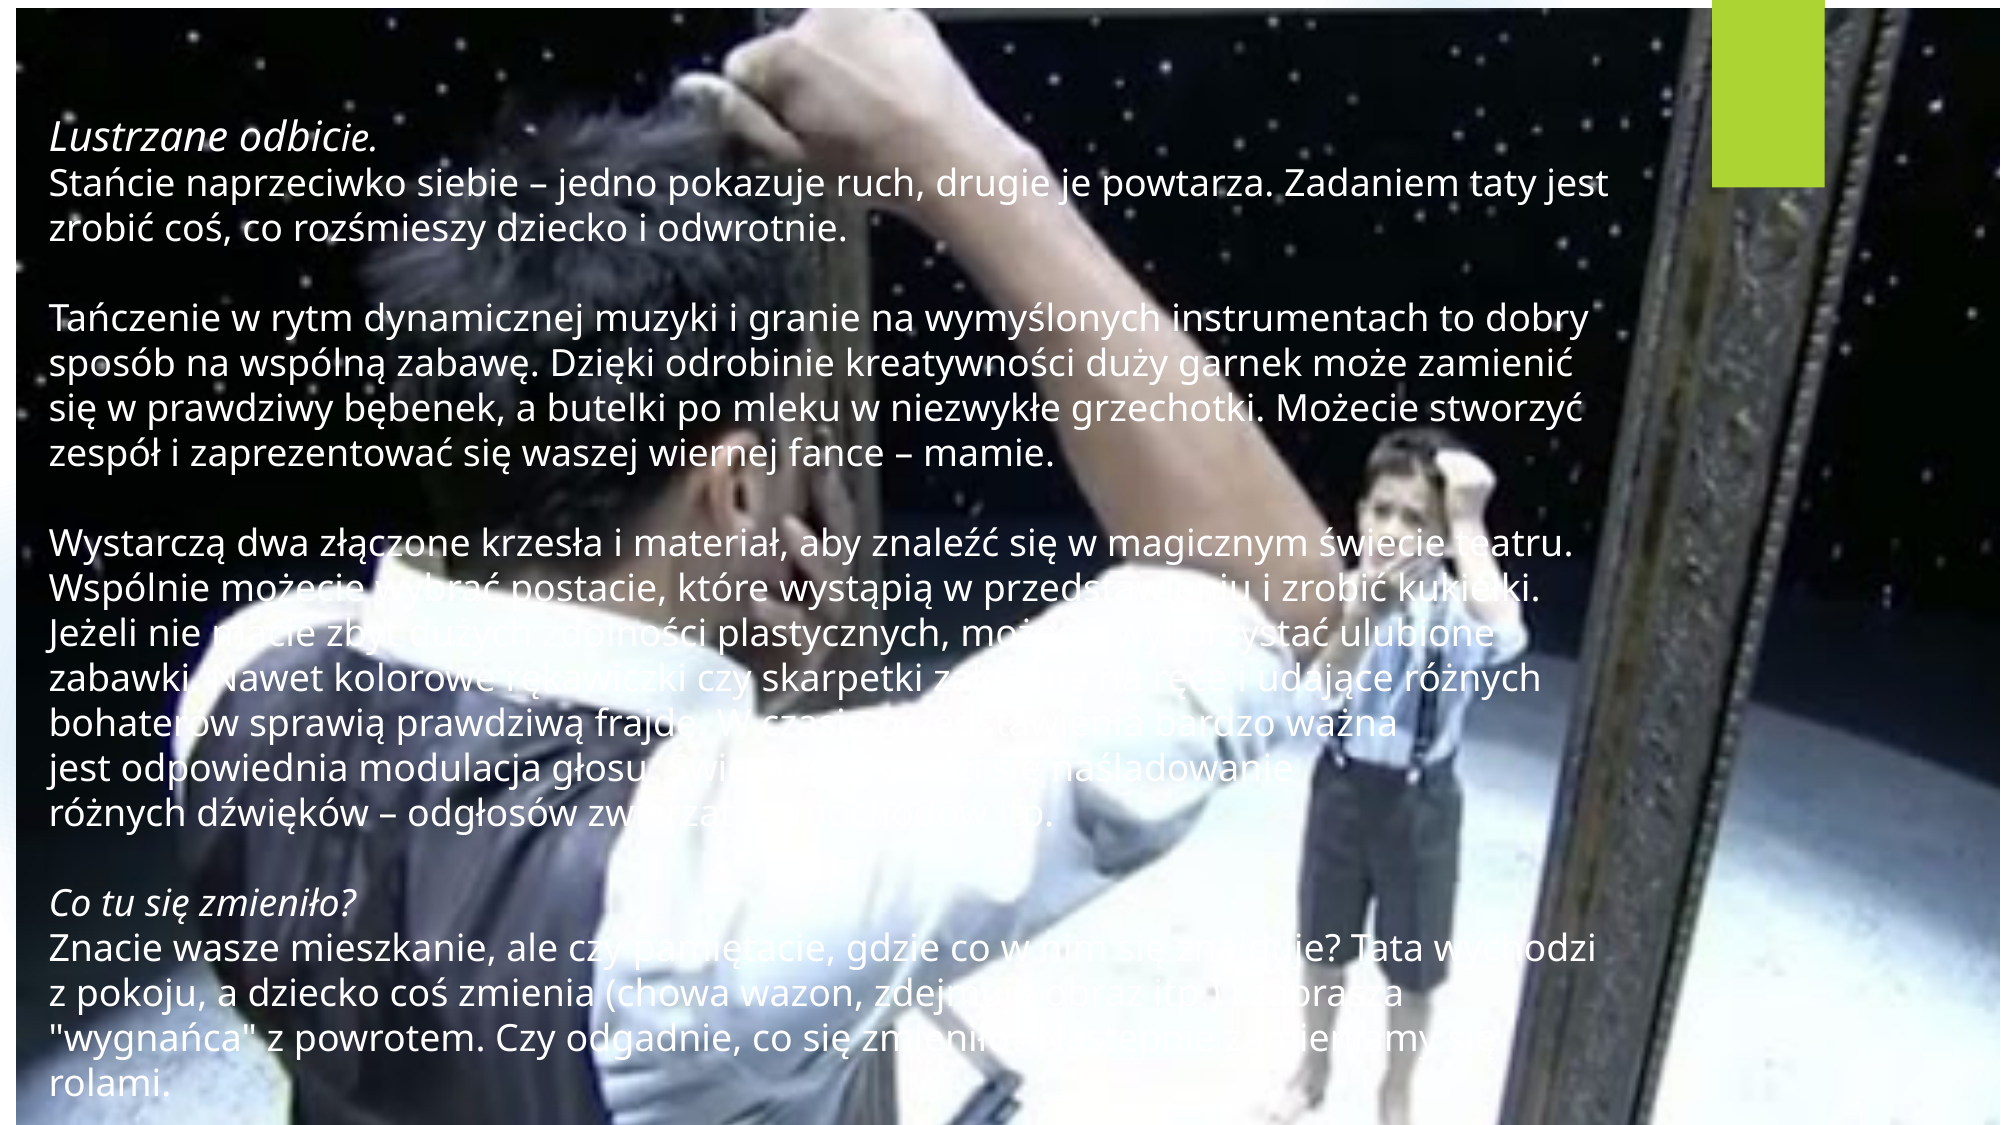

Lustrzane odbicie.
Stańcie naprzeciwko siebie – jedno pokazuje ruch, drugie je powtarza. Zadaniem taty jest zrobić coś, co rozśmieszy dziecko i odwrotnie.
Tańczenie w rytm dynamicznej muzyki i granie na wymyślonych instrumentach to dobry sposób na wspólną zabawę. Dzięki odrobinie kreatywności duży garnek może zamienić się w prawdziwy bębenek, a butelki po mleku w niezwykłe grzechotki. Możecie stworzyć zespół i zaprezentować się waszej wiernej fance – mamie.
Wystarczą dwa złączone krzesła i materiał, aby znaleźć się w magicznym świecie teatru. Wspólnie możecie wybrać postacie, które wystąpią w przedstawieniu i zrobić kukiełki. Jeżeli nie macie zbyt dużych zdolności plastycznych, możecie wykorzystać ulubione zabawki. Nawet kolorowe rękawiczki czy skarpetki założone na ręce i udające różnych bohaterów sprawią prawdziwą frajdę. W czasie przedstawienia bardzo ważna jest odpowiednia modulacja głosu. Świetnie sprawdzi się naśladowanie różnych dźwięków – odgłosów zwierząt, samochodów itp.
Co tu się zmieniło?
Znacie wasze mieszkanie, ale czy pamiętacie, gdzie co w nim się znajduje? Tata wychodzi z pokoju, a dziecko coś zmienia (chowa wazon, zdejmuje obraz itp.) i zaprasza "wygnańca" z powrotem. Czy odgadnie, co się zmieniło? Następnie zamieniamy się rolami.